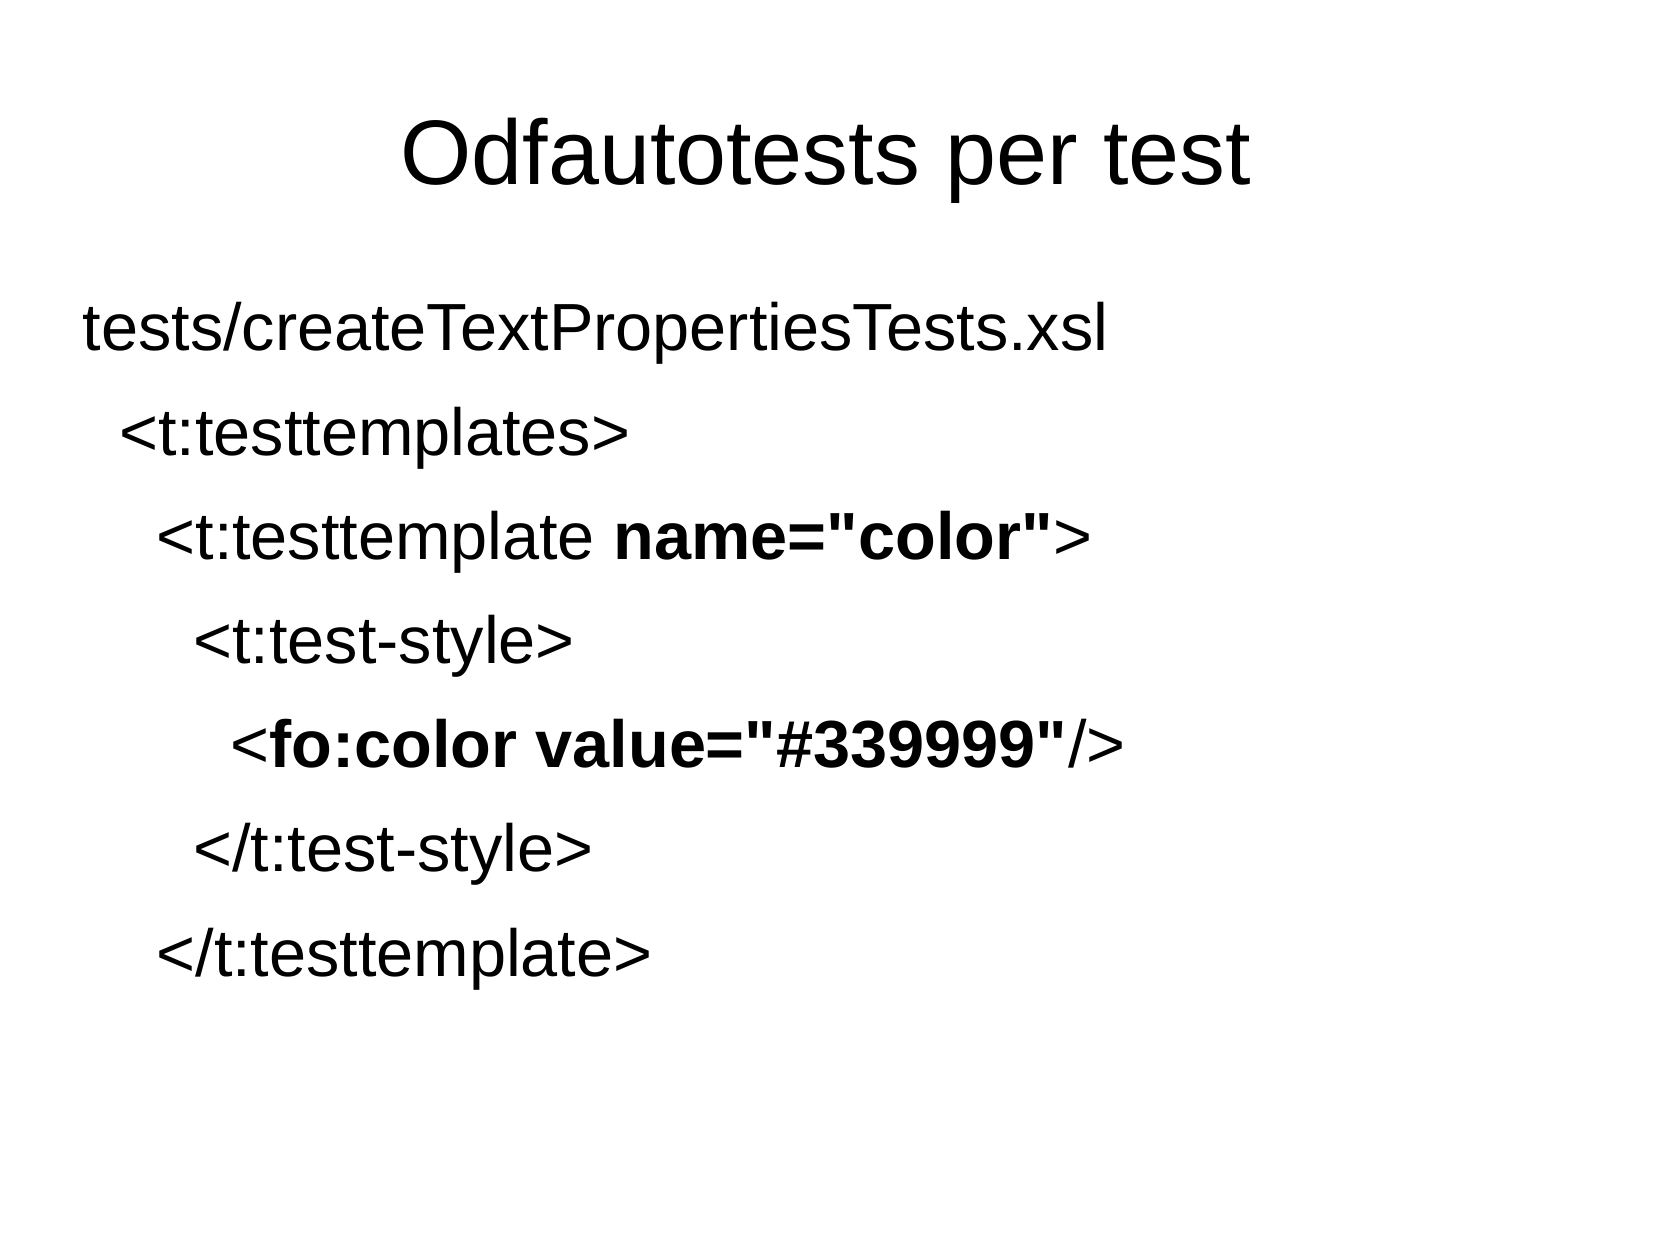

# Odfautotests per test
tests/createTextPropertiesTests.xsl
 <t:testtemplates>
 <t:testtemplate name="color">
 <t:test-style>
 <fo:color value="#339999"/>
 </t:test-style>
 </t:testtemplate>